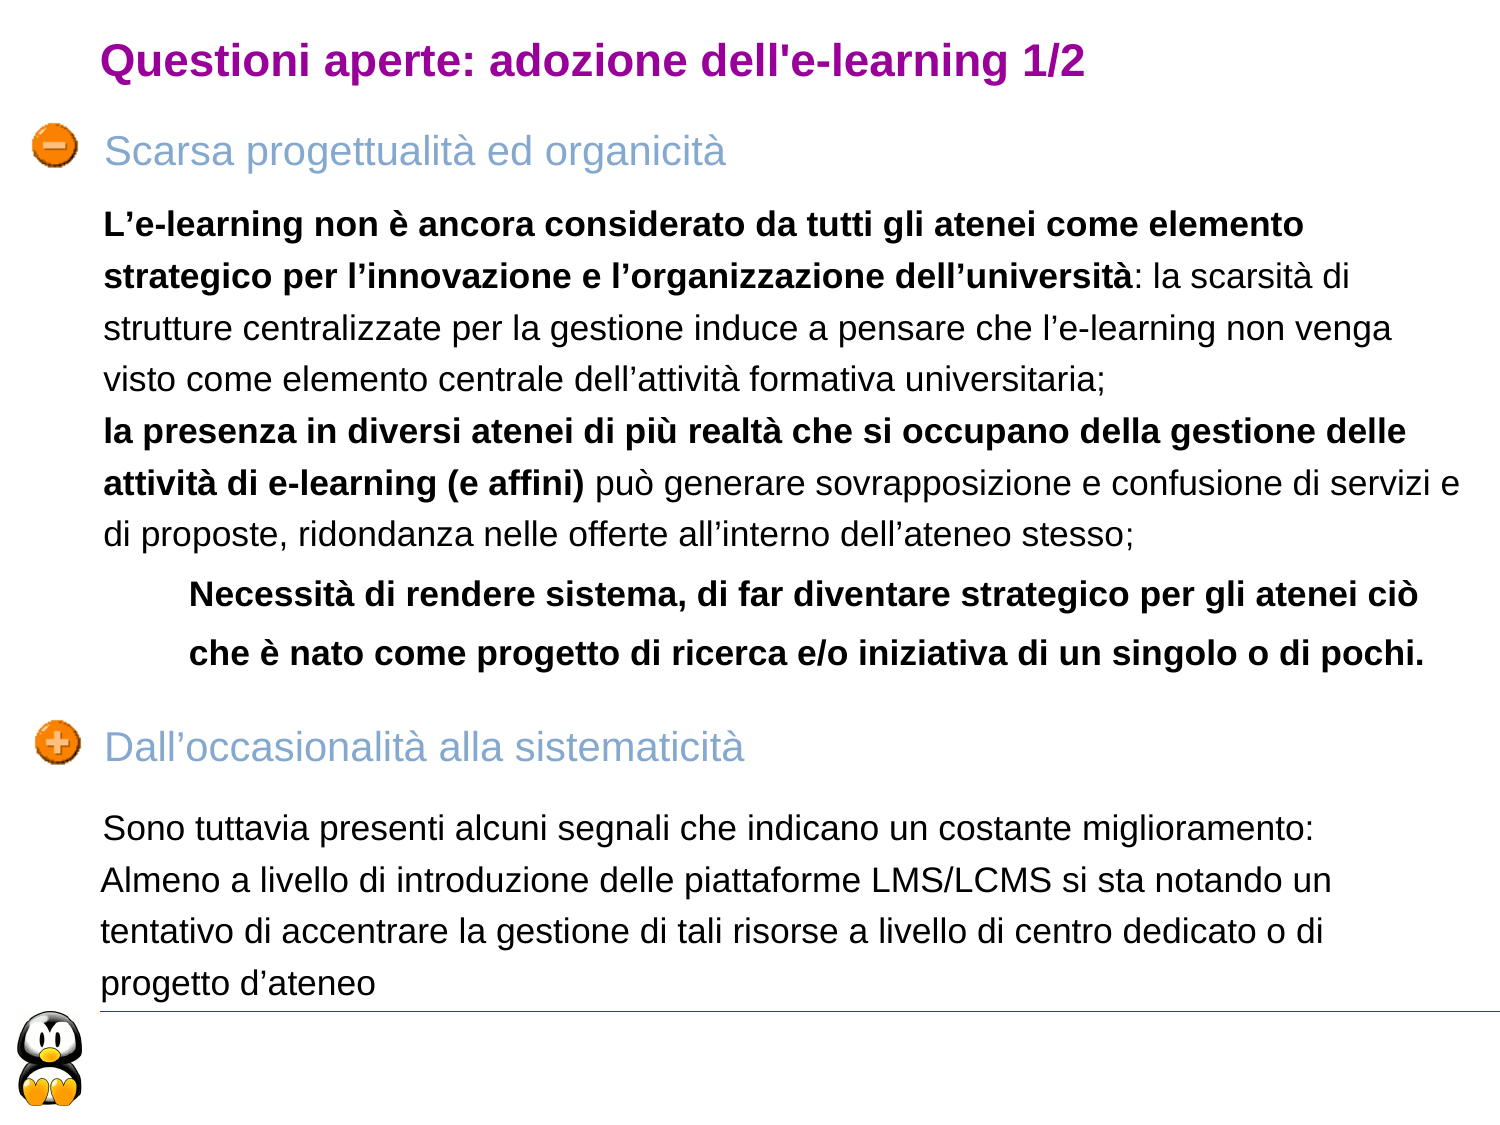

Questioni aperte: adozione dell'e-learning 1/2
	Scarsa progettualità ed organicità
L’e-learning non è ancora considerato da tutti gli atenei come elemento strategico per l’innovazione e l’organizzazione dell’università: la scarsità di strutture centralizzate per la gestione induce a pensare che l’e-learning non venga visto come elemento centrale dell’attività formativa universitaria;
la presenza in diversi atenei di più realtà che si occupano della gestione delle attività di e-learning (e affini) può generare sovrapposizione e confusione di servizi e di proposte, ridondanza nelle offerte all’interno dell’ateneo stesso;
Necessità di rendere sistema, di far diventare strategico per gli atenei ciò che è nato come progetto di ricerca e/o iniziativa di un singolo o di pochi.
	Dall’occasionalità alla sistematicità
 Sono tuttavia presenti alcuni segnali che indicano un costante miglioramento:
Almeno a livello di introduzione delle piattaforme LMS/LCMS si sta notando un tentativo di accentrare la gestione di tali risorse a livello di centro dedicato o di progetto d’ateneo